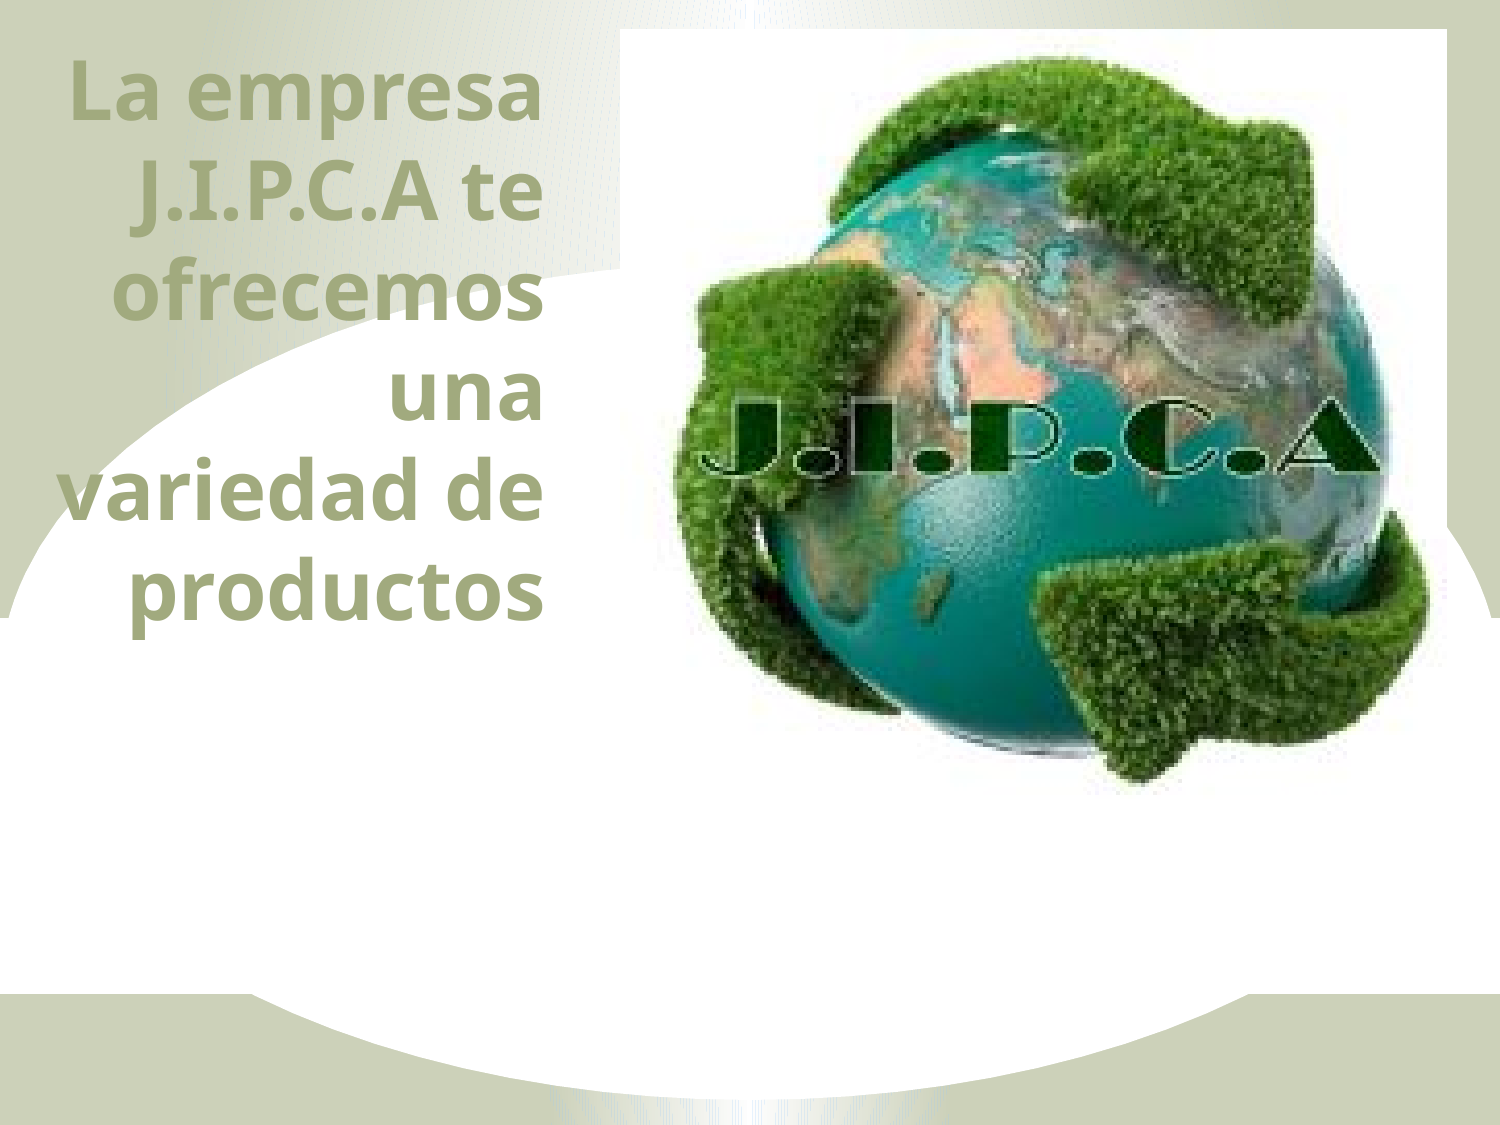

La empresa J.I.P.C.A te ofrecemos una variedad de productos
#